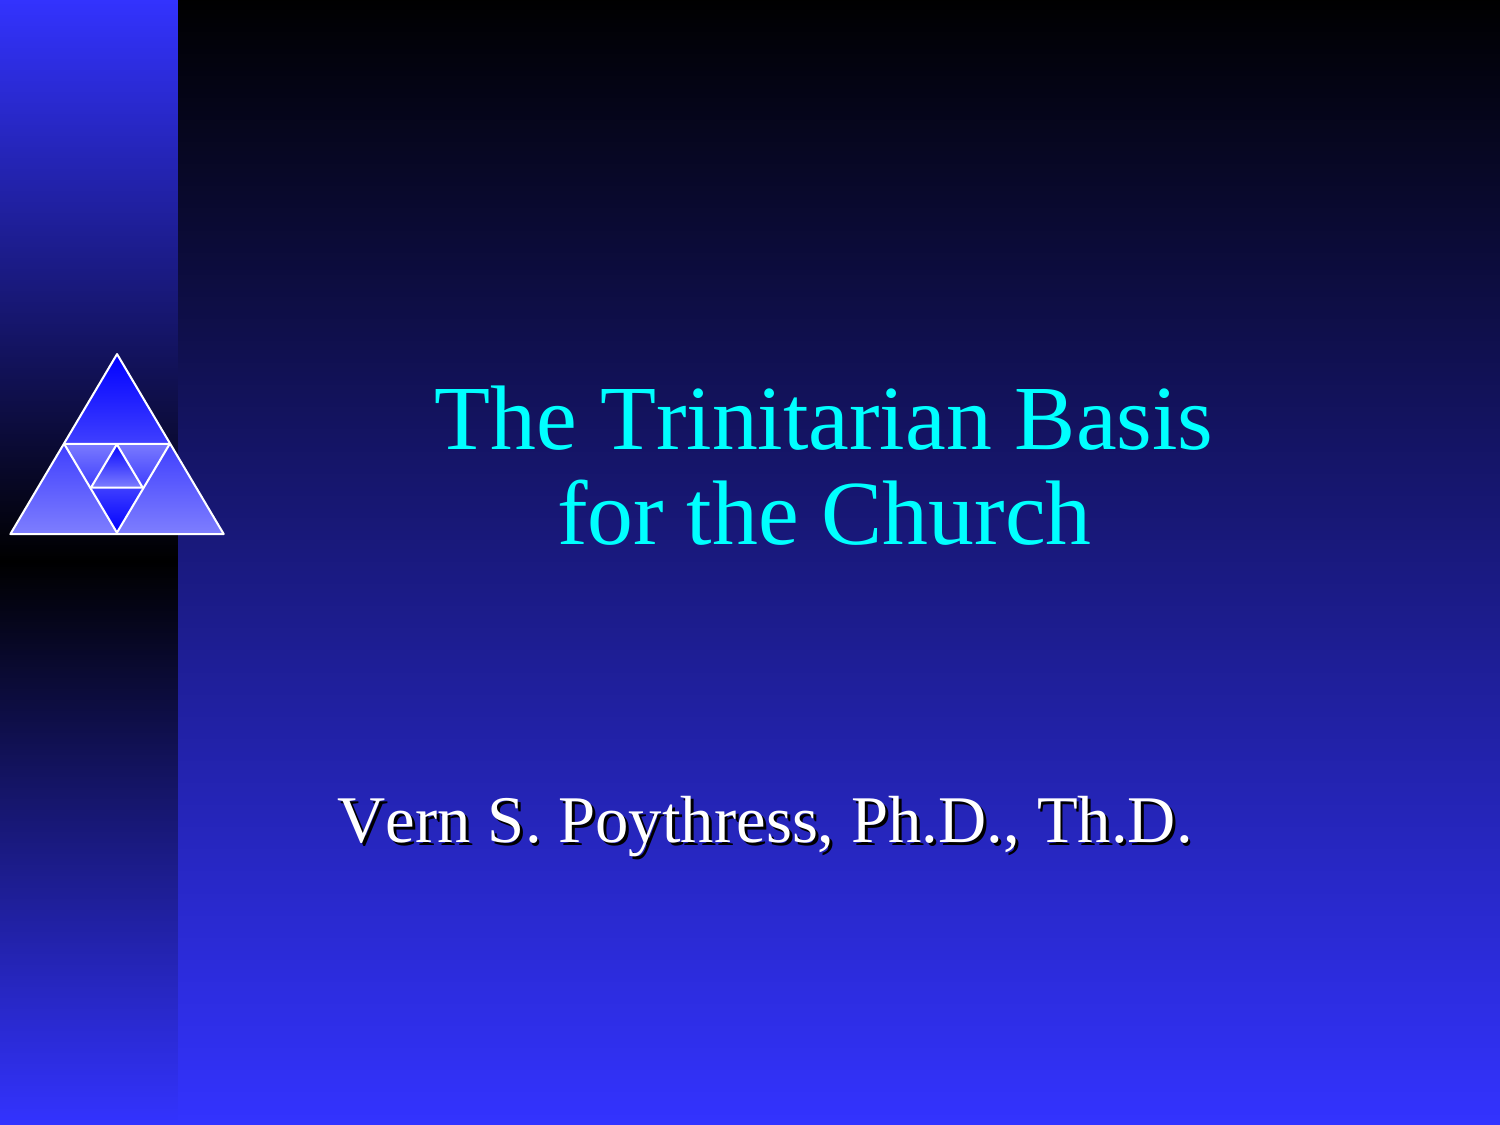

# The Trinitarian Basis for the Church
Vern S. Poythress, Ph.D., Th.D.